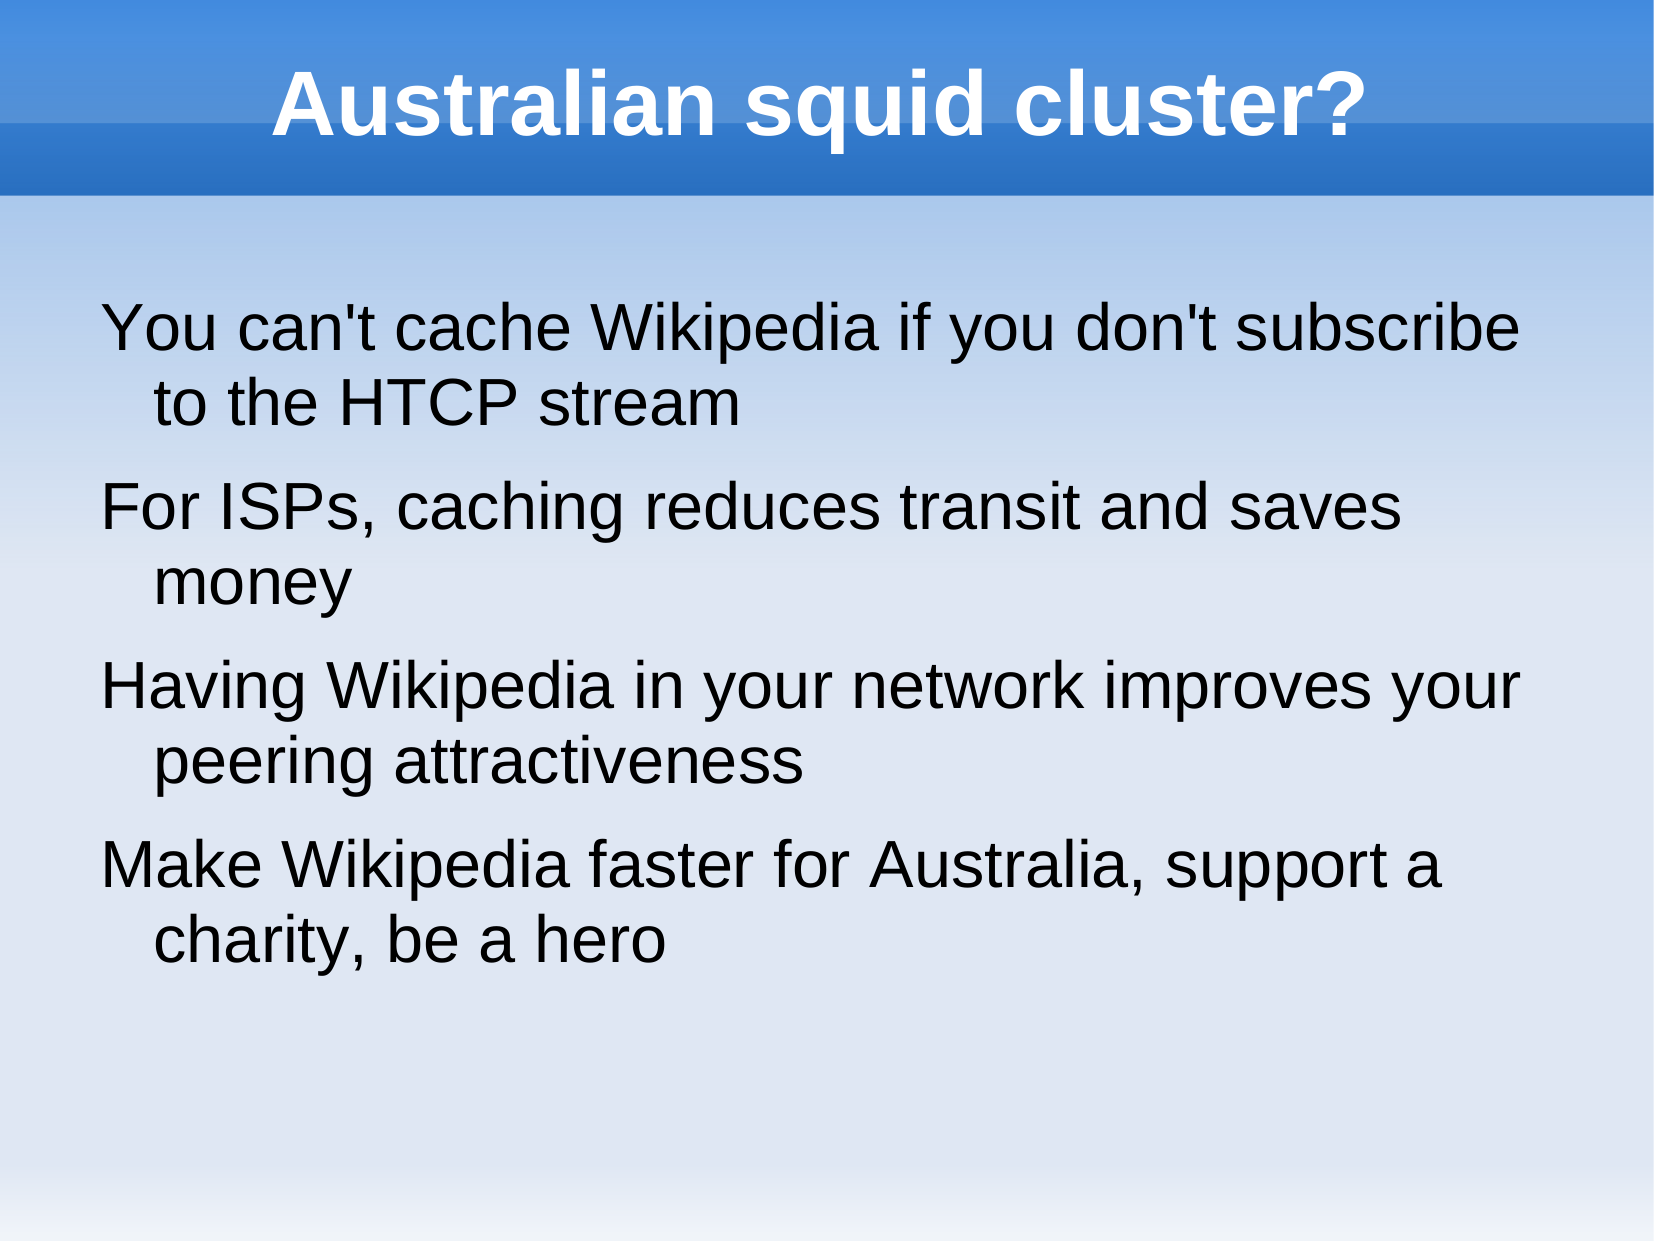

# Australian squid cluster?
You can't cache Wikipedia if you don't subscribe to the HTCP stream
For ISPs, caching reduces transit and saves money
Having Wikipedia in your network improves your peering attractiveness
Make Wikipedia faster for Australia, support a charity, be a hero